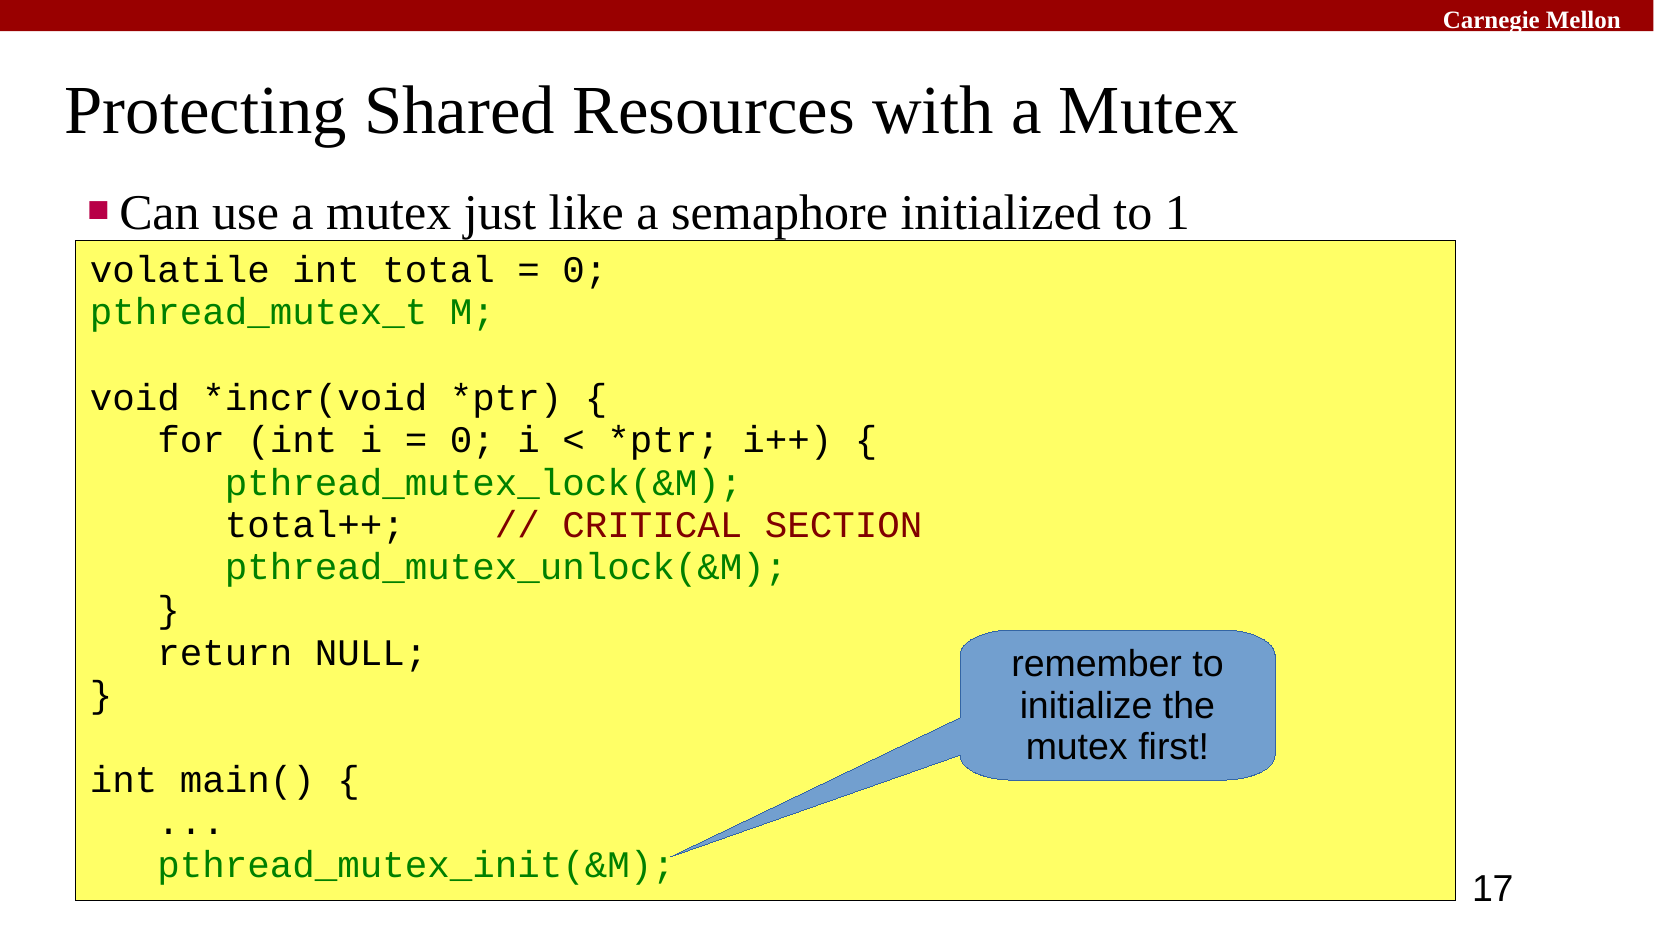

# Protecting Shared Resources with a Mutex
Can use a mutex just like a semaphore initialized to 1
volatile int total = 0;
pthread_mutex_t M;
void *incr(void *ptr) {
 for (int i = 0; i < *ptr; i++) {
 pthread_mutex_lock(&M);
 total++; // CRITICAL SECTION
 pthread_mutex_unlock(&M);
 }
 return NULL;
}
int main() {
 ...
 pthread_mutex_init(&M);
remember to
initialize the
mutex first!